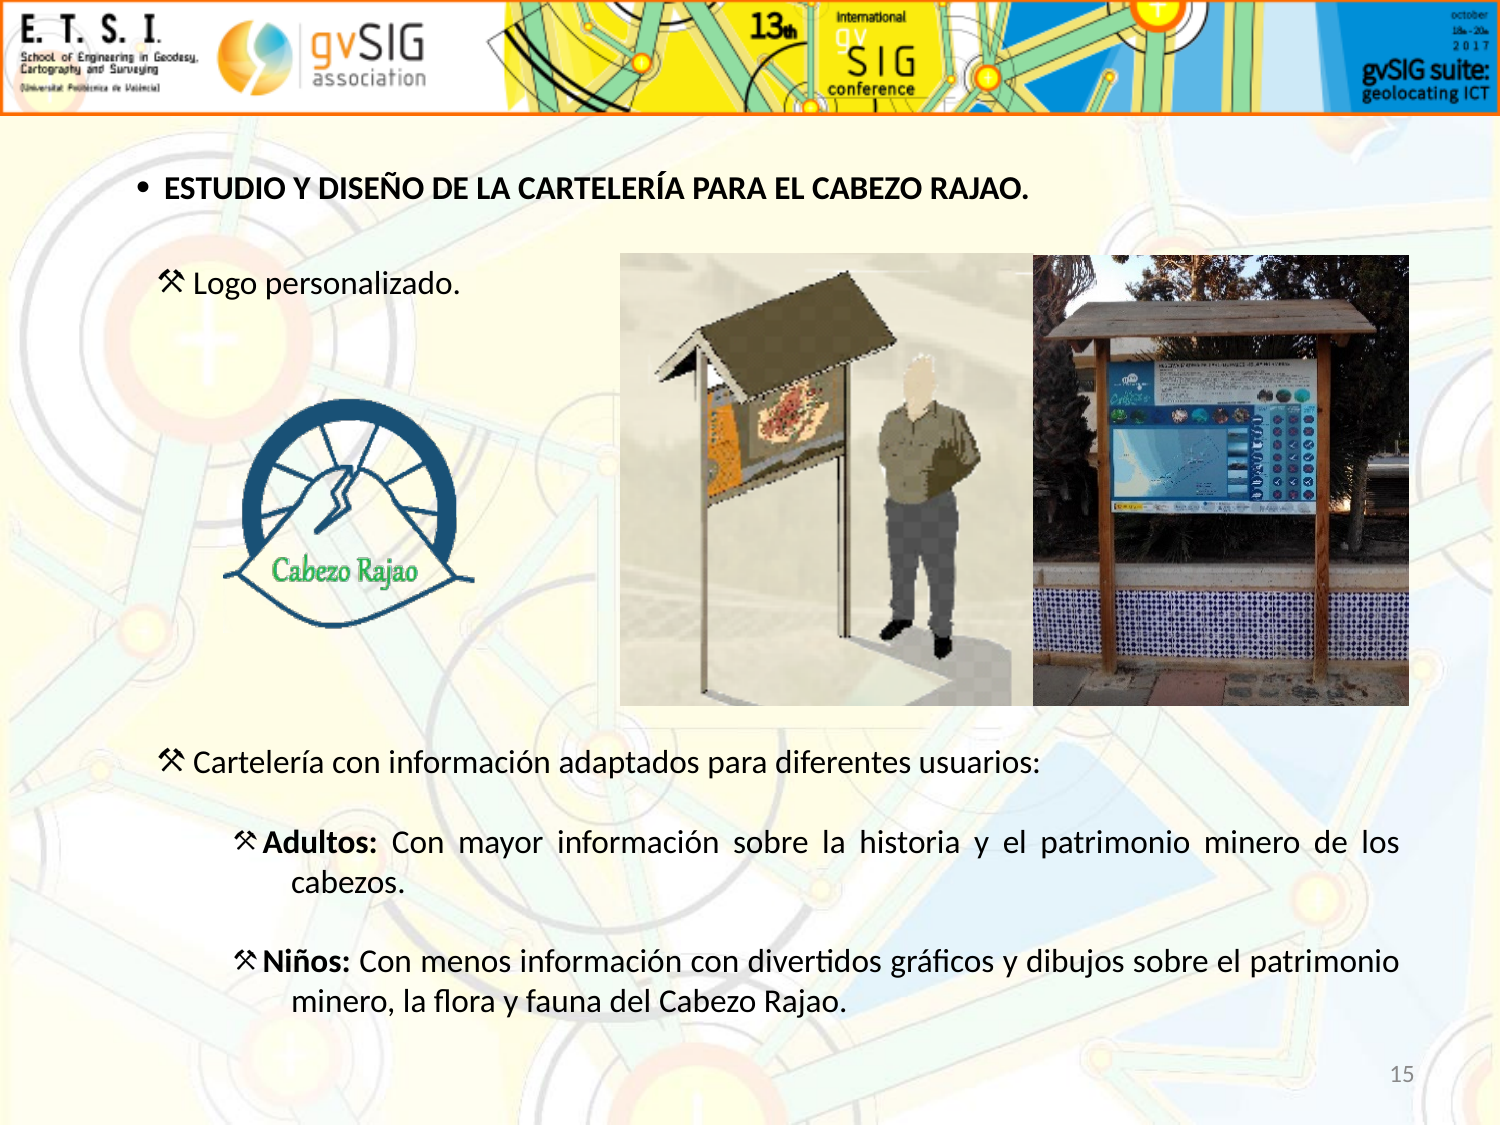

ESTUDIO Y DISEÑO DE LA CARTELERÍA PARA EL CABEZO RAJAO.
Logo personalizado.
Cartelería con información adaptados para diferentes usuarios:
Adultos: Con mayor información sobre la historia y el patrimonio minero de los cabezos.
Niños: Con menos información con divertidos gráficos y dibujos sobre el patrimonio minero, la flora y fauna del Cabezo Rajao.